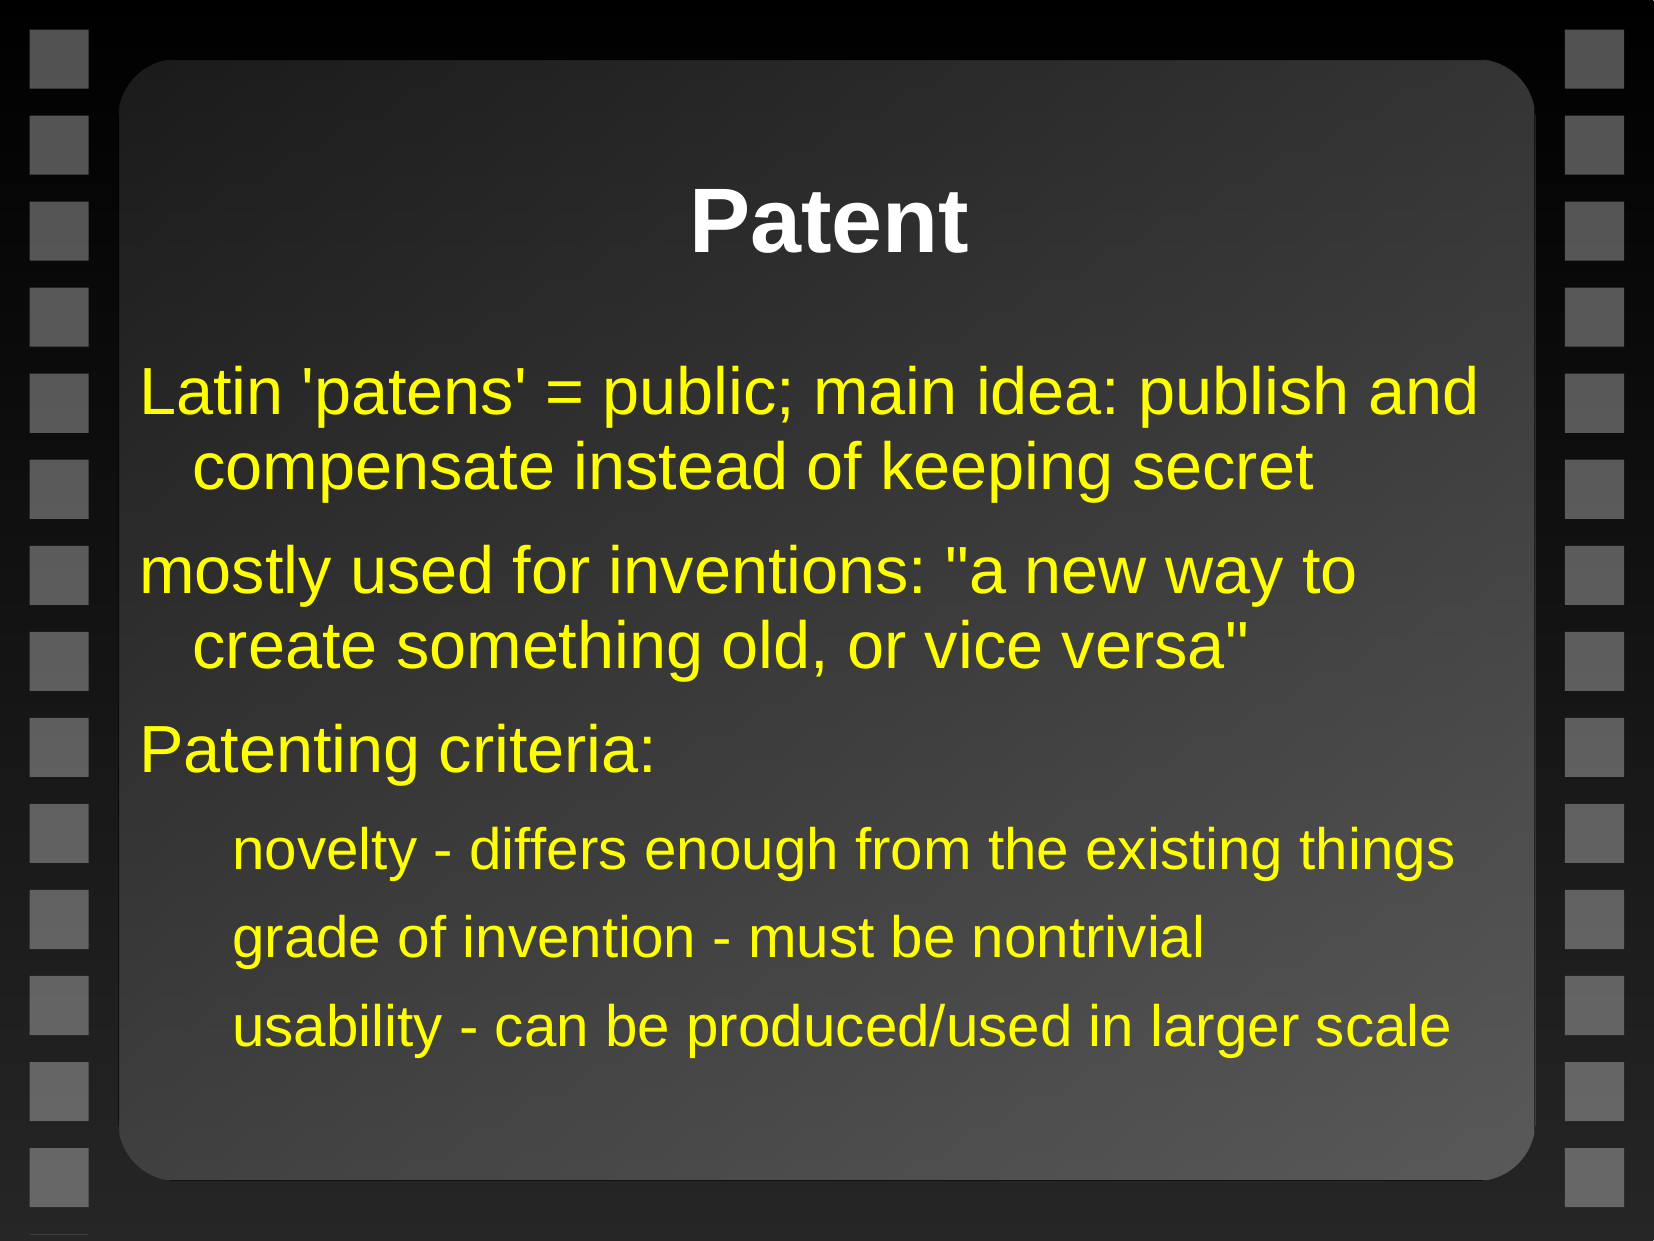

# Patent
Latin 'patens' = public; main idea: publish and compensate instead of keeping secret
mostly used for inventions: "a new way to create something old, or vice versa"
Patenting criteria:
 novelty - differs enough from the existing things
 grade of invention - must be nontrivial
 usability - can be produced/used in larger scale